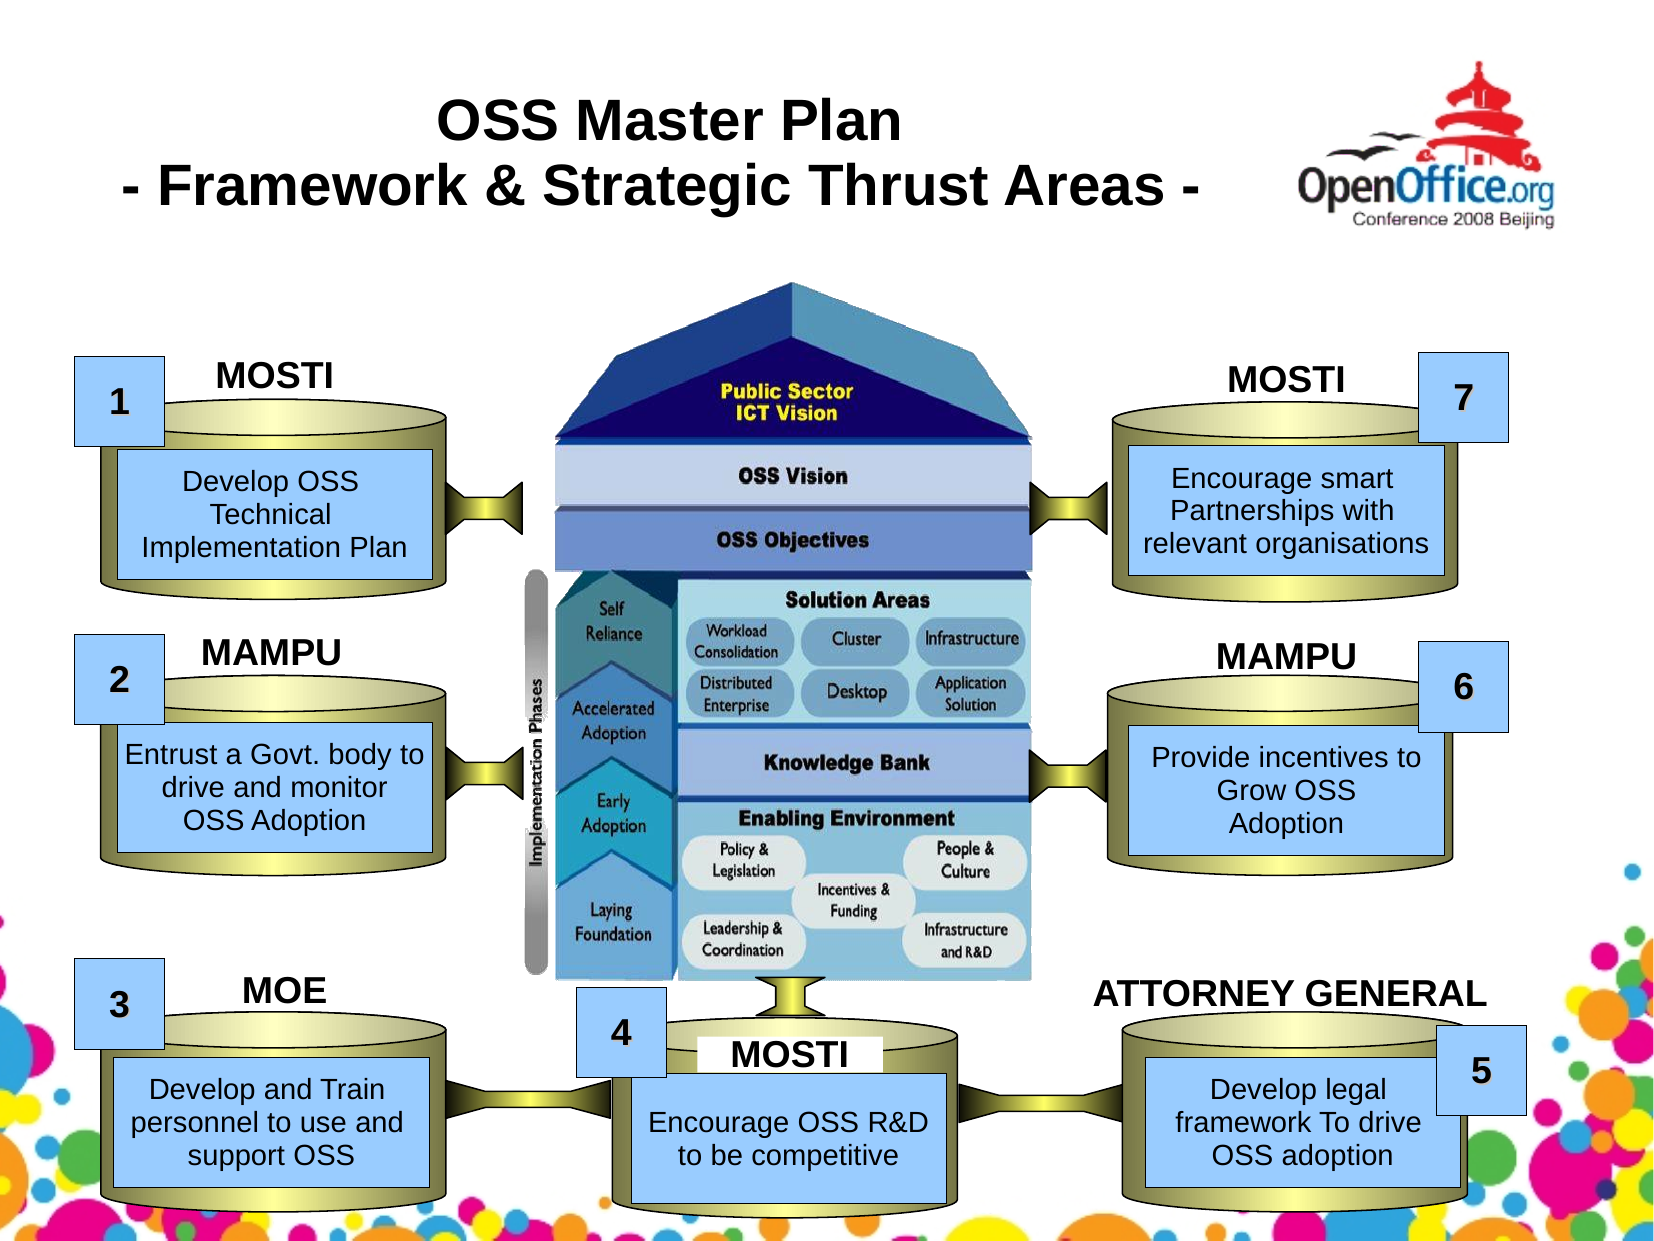

# OSS Master Plan - Framework & Strategic Thrust Areas -
7
1
MOSTI
MOSTI
Encourage smart
Partnerships with
relevant organisations
Develop OSS
Technical
Implementation Plan
2
MAMPU
MAMPU
6
Entrust a Govt. body to
drive and monitor
OSS Adoption
Provide incentives to
Grow OSS
Adoption
3
MOE
ATTORNEY GENERAL
4
5
MOSTI
Develop and Train
personnel to use and
support OSS
Develop legal
framework To drive
OSS adoption
Encourage OSS R&D
to be competitive